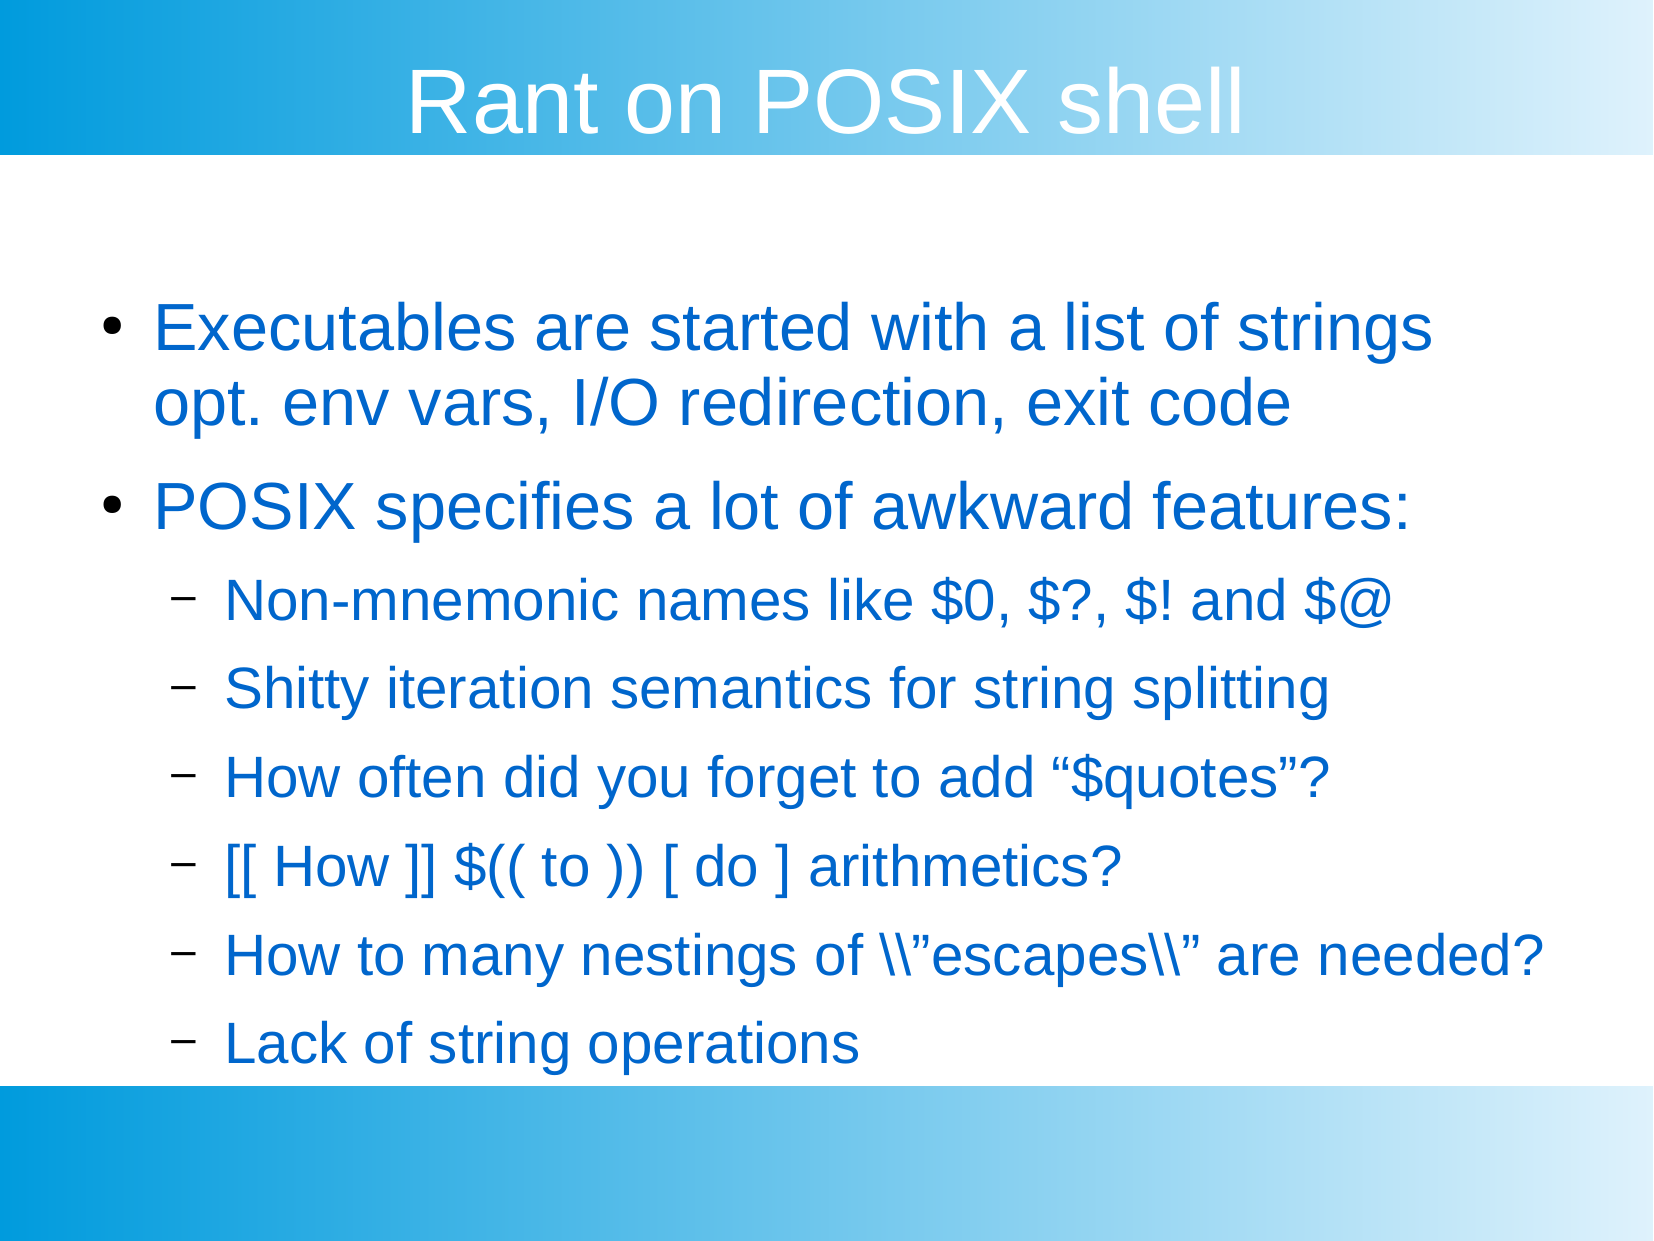

# Rant on POSIX shell
Executables are started with a list of strings
opt. env vars, I/O redirection, exit code
POSIX specifies a lot of awkward features:
Non-mnemonic names like $0, $?, $! and $@
Shitty iteration semantics for string splitting
How often did you forget to add “$quotes”?
[[ How ]] $(( to )) [ do ] arithmetics?
How to many nestings of \\”escapes\\” are needed?
Lack of string operations